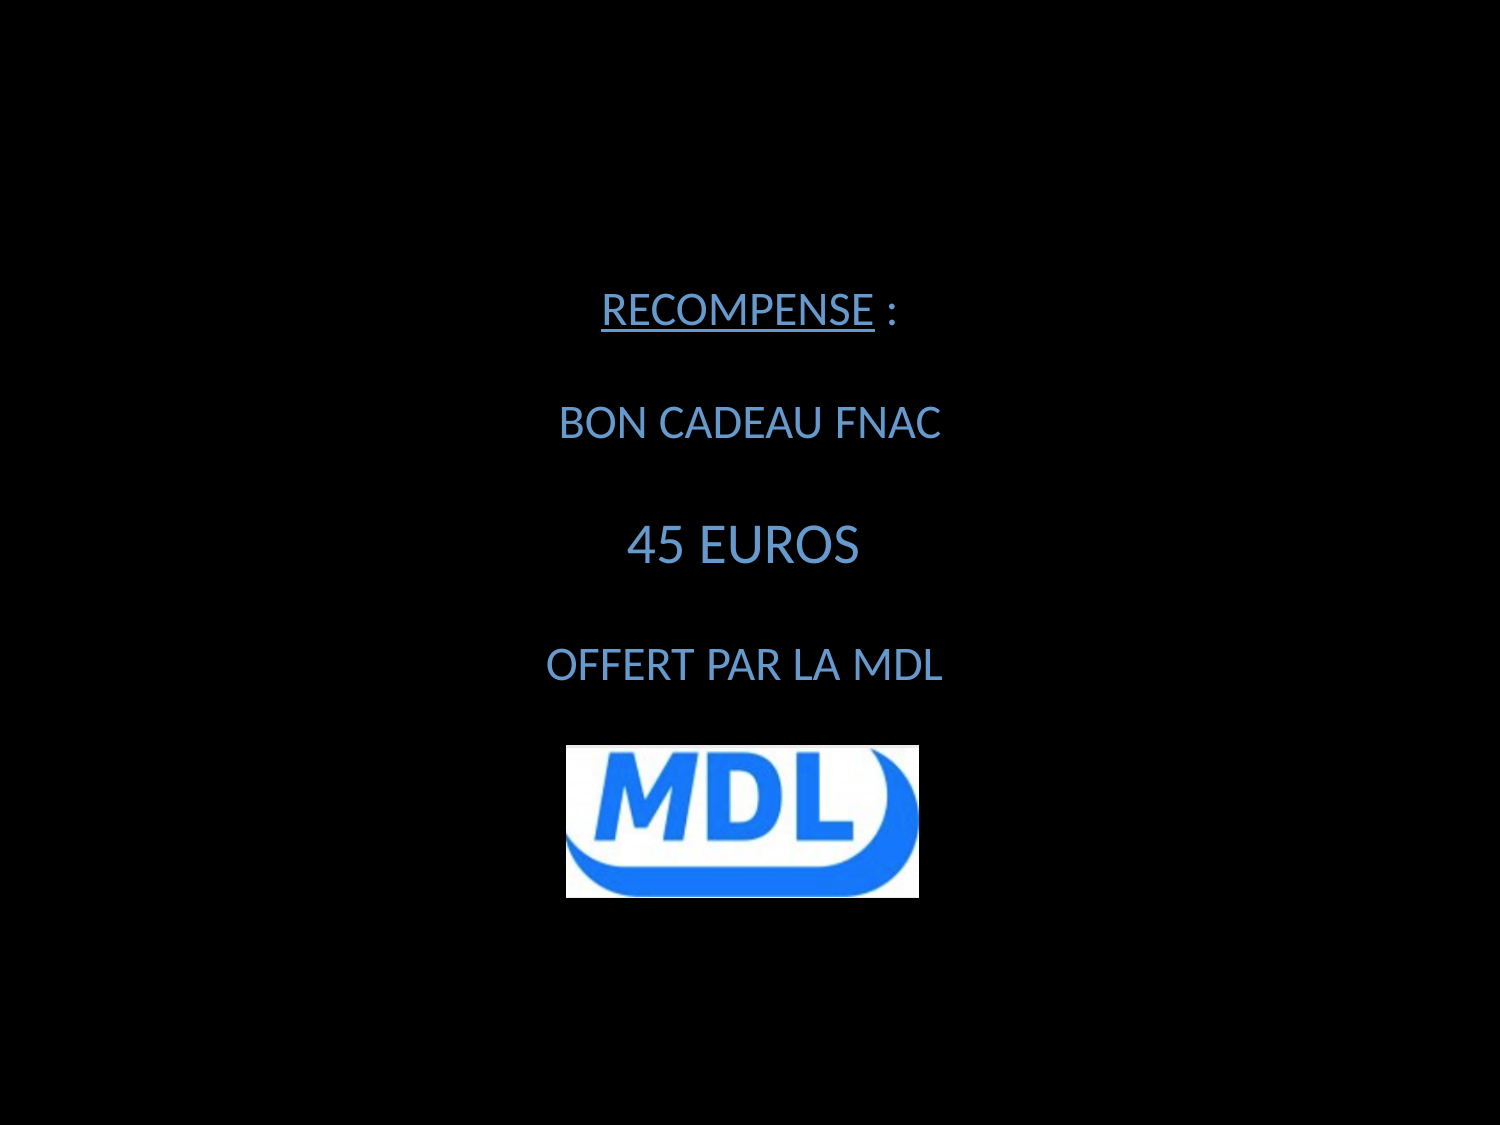

#
RECOMPENSE :
 BON CADEAU FNAC
45 EUROS
OFFERT PAR LA MDL